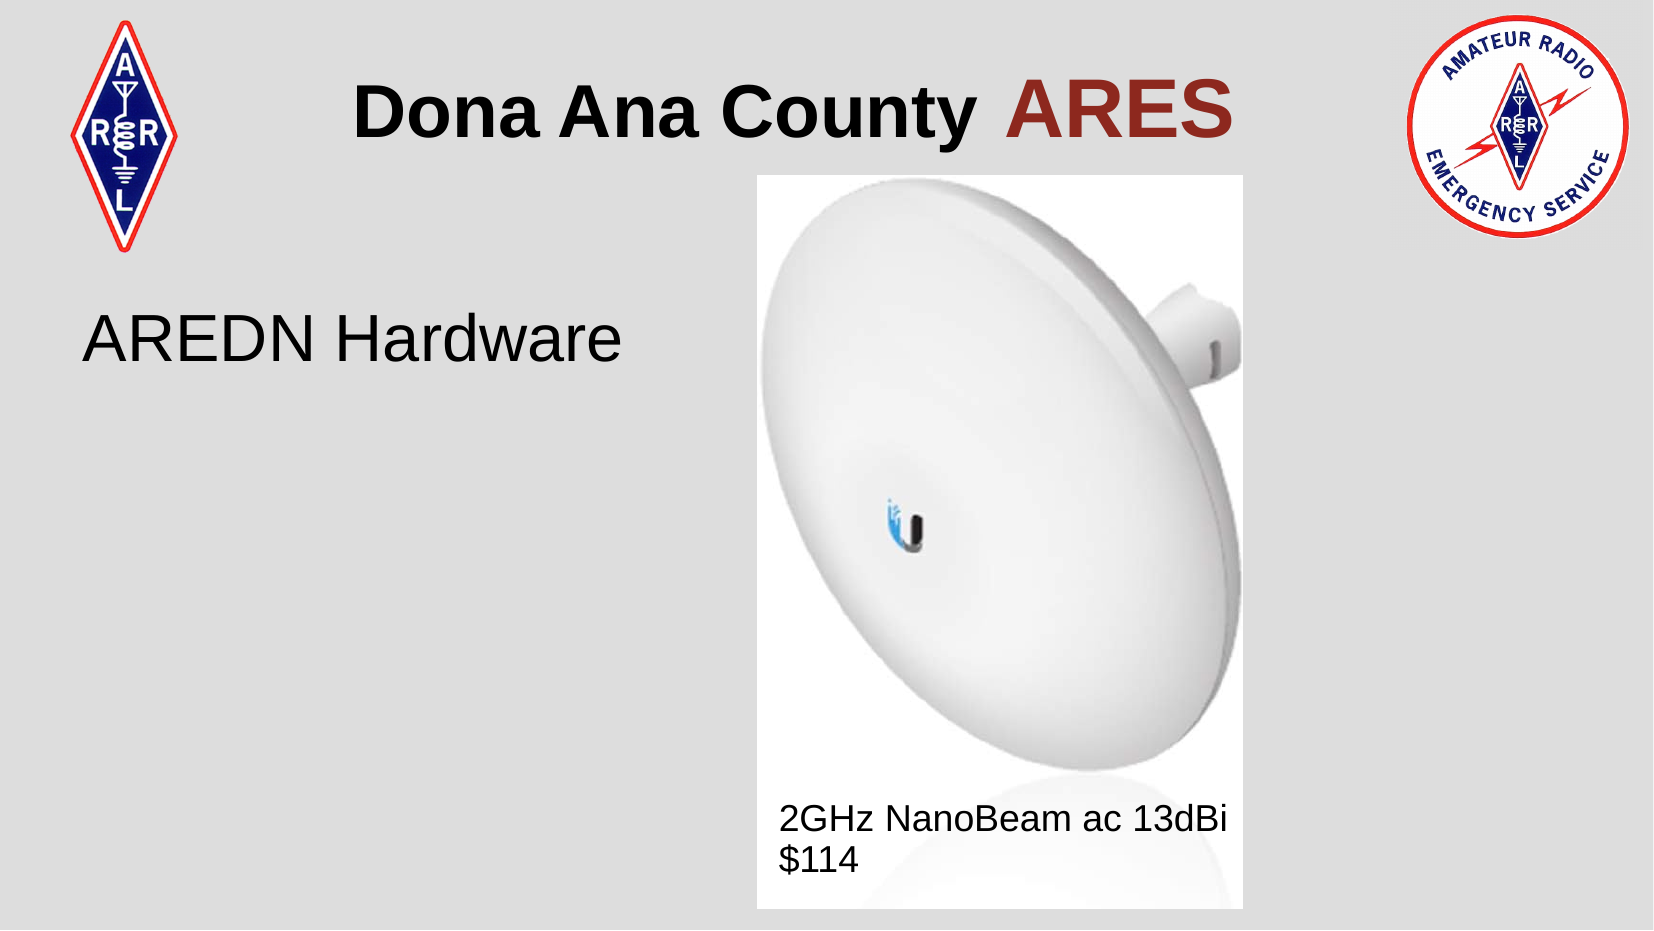

# Dona Ana County ARES
AREDN Hardware
2GHz NanoBeam ac 13dBi
$114